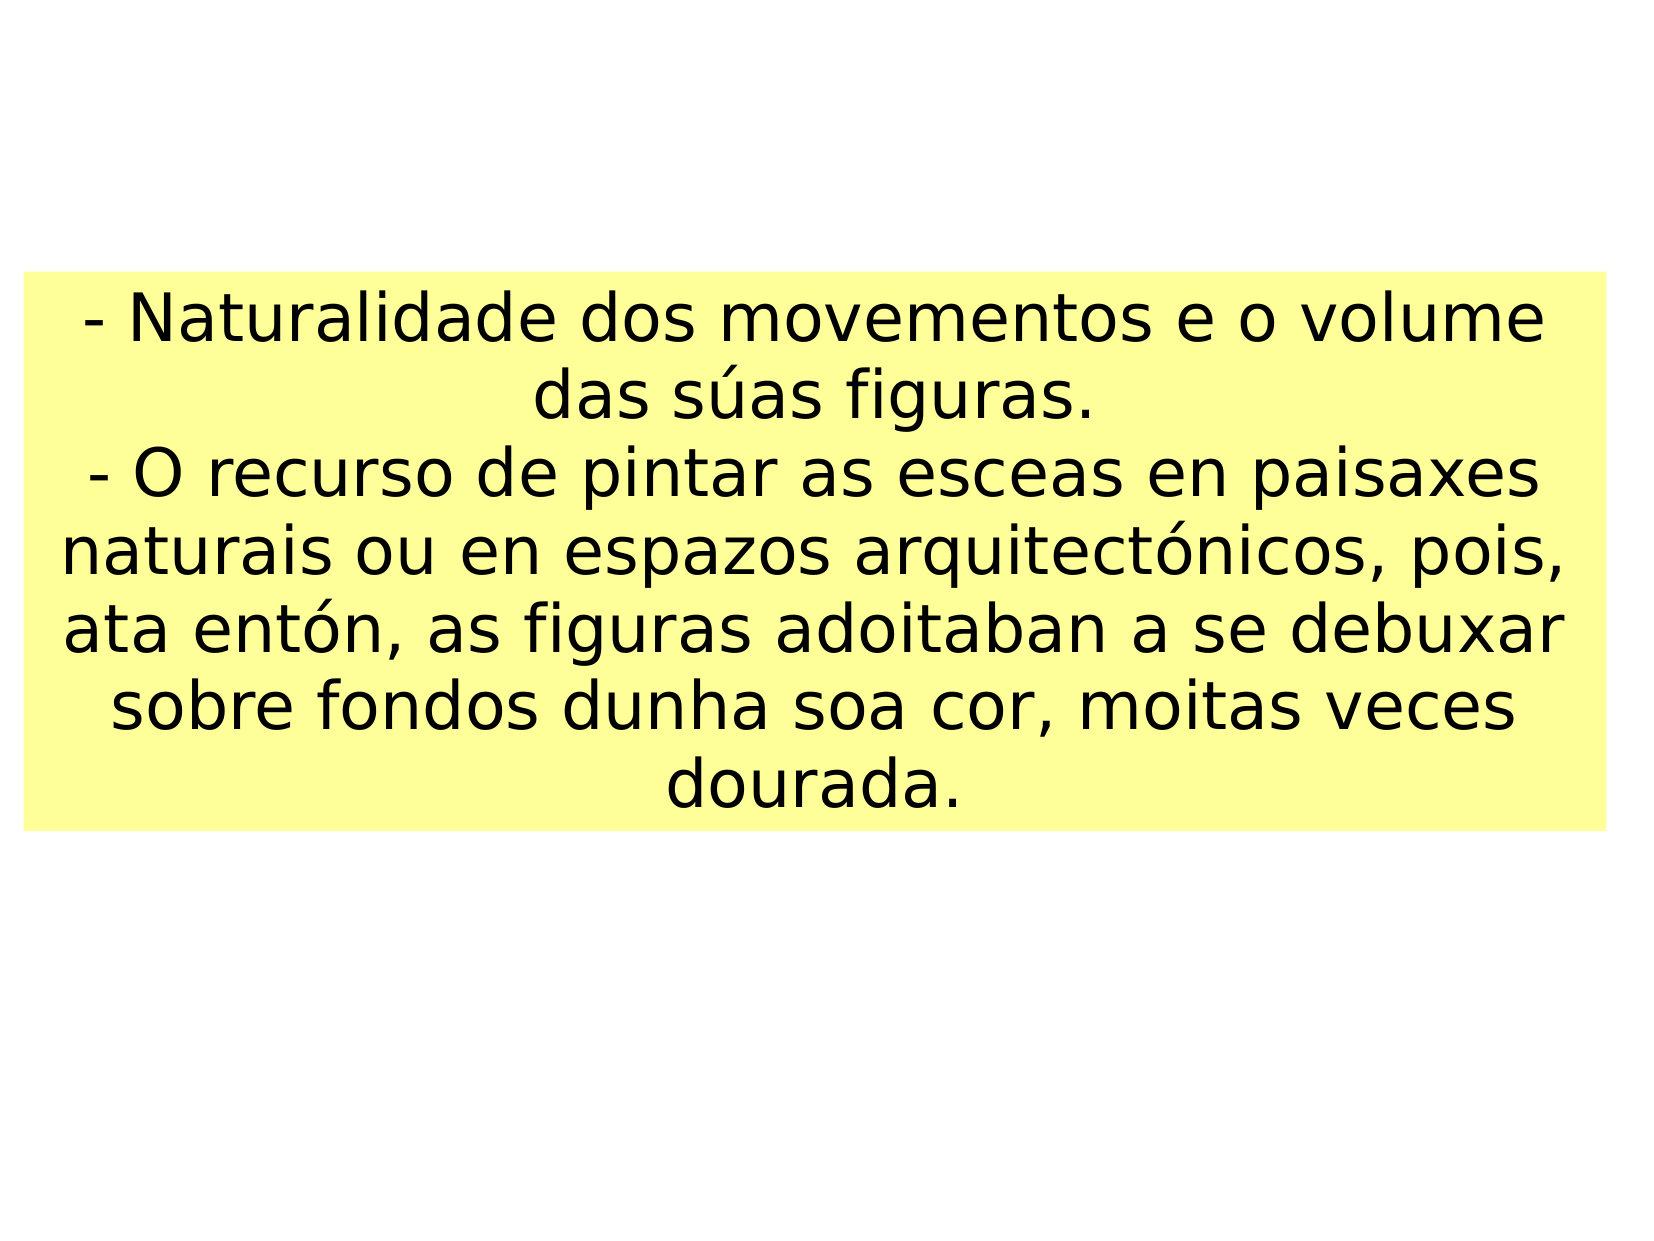

- Naturalidade dos movementos e o volume das súas figuras.
- O recurso de pintar as esceas en paisaxes naturais ou en espazos arquitectónicos, pois, ata entón, as figuras adoitaban a se debuxar sobre fondos dunha soa cor, moitas veces dourada.